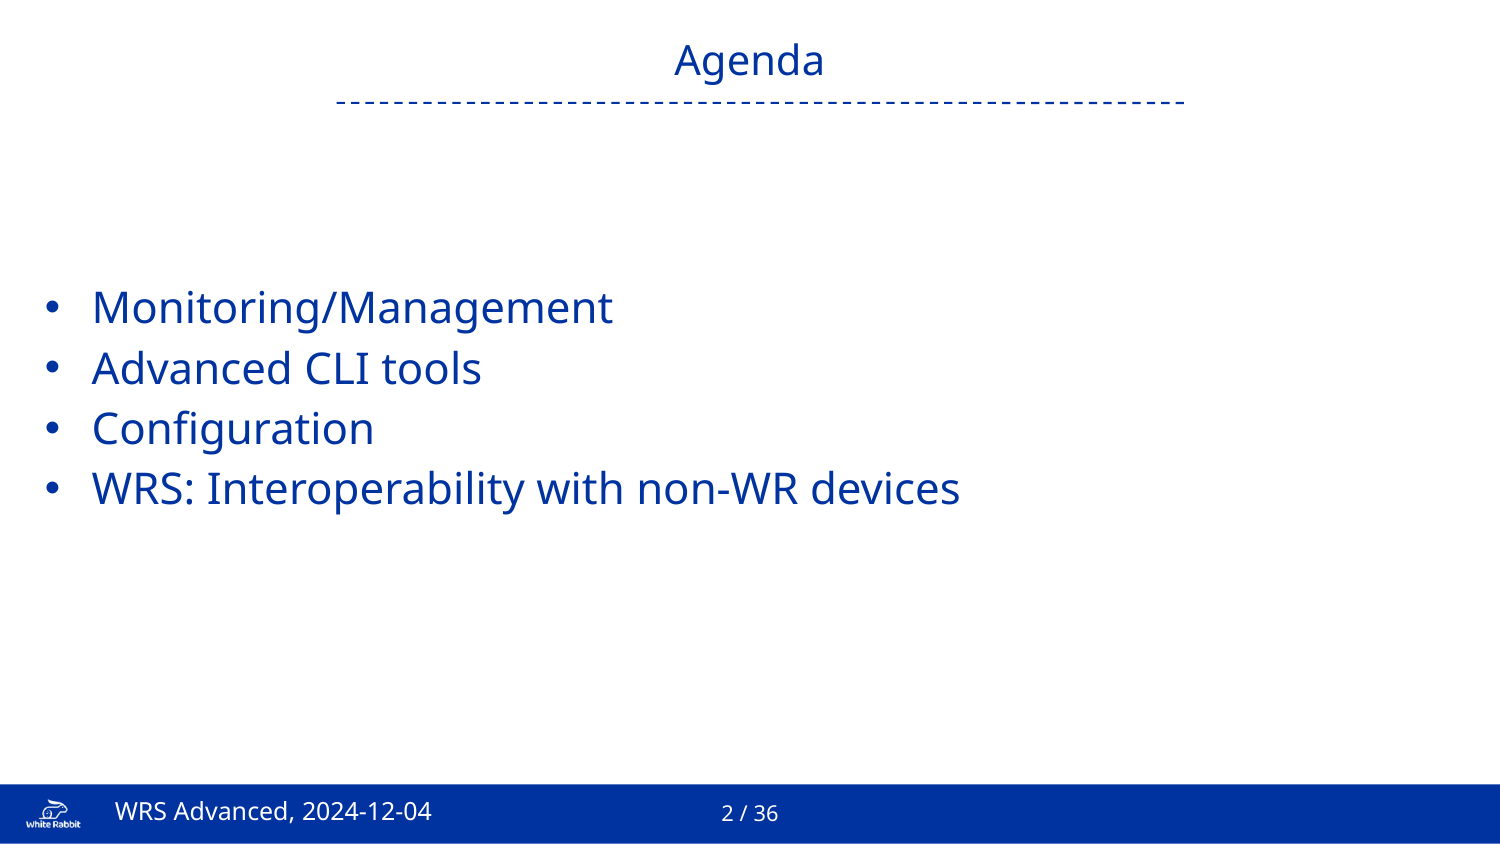

# Agenda
Monitoring/Management
Advanced CLI tools
Configuration
WRS: Interoperability with non-WR devices
WRS Advanced, 2024-12-04